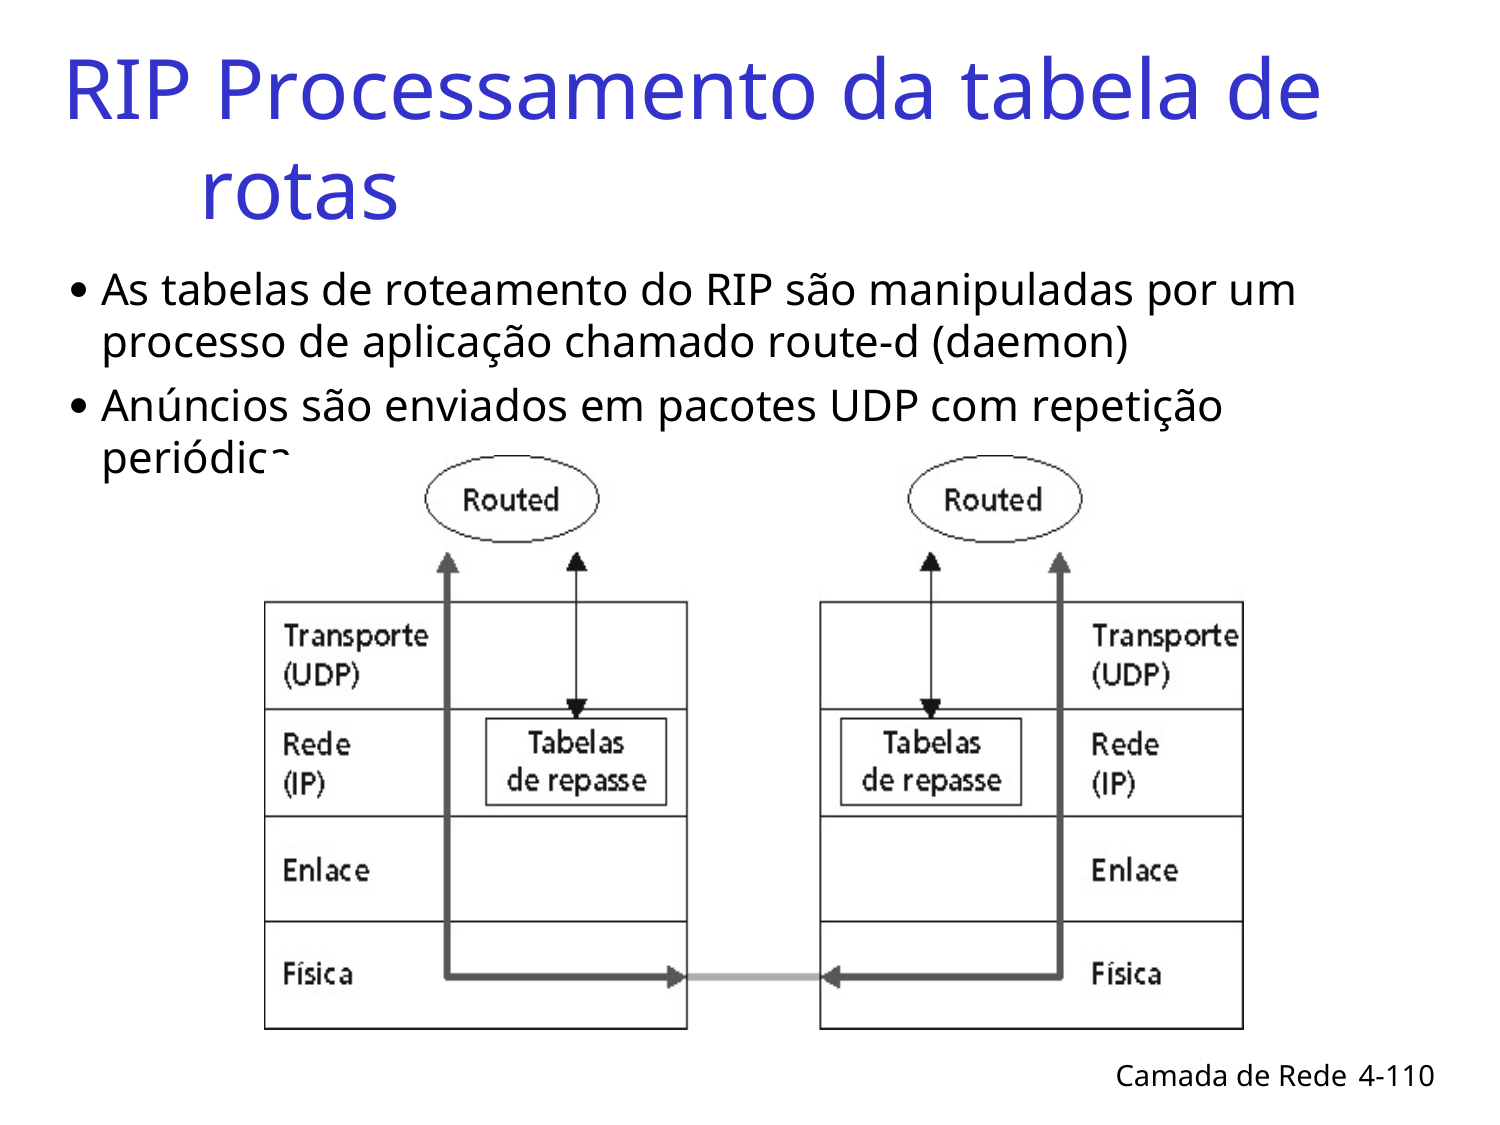

RIP Processamento da tabela de rotas
 As tabelas de roteamento do RIP são manipuladas por um processo de aplicação chamado route-d (daemon)
 Anúncios são enviados em pacotes UDP com repetição periódica
Camada de Rede